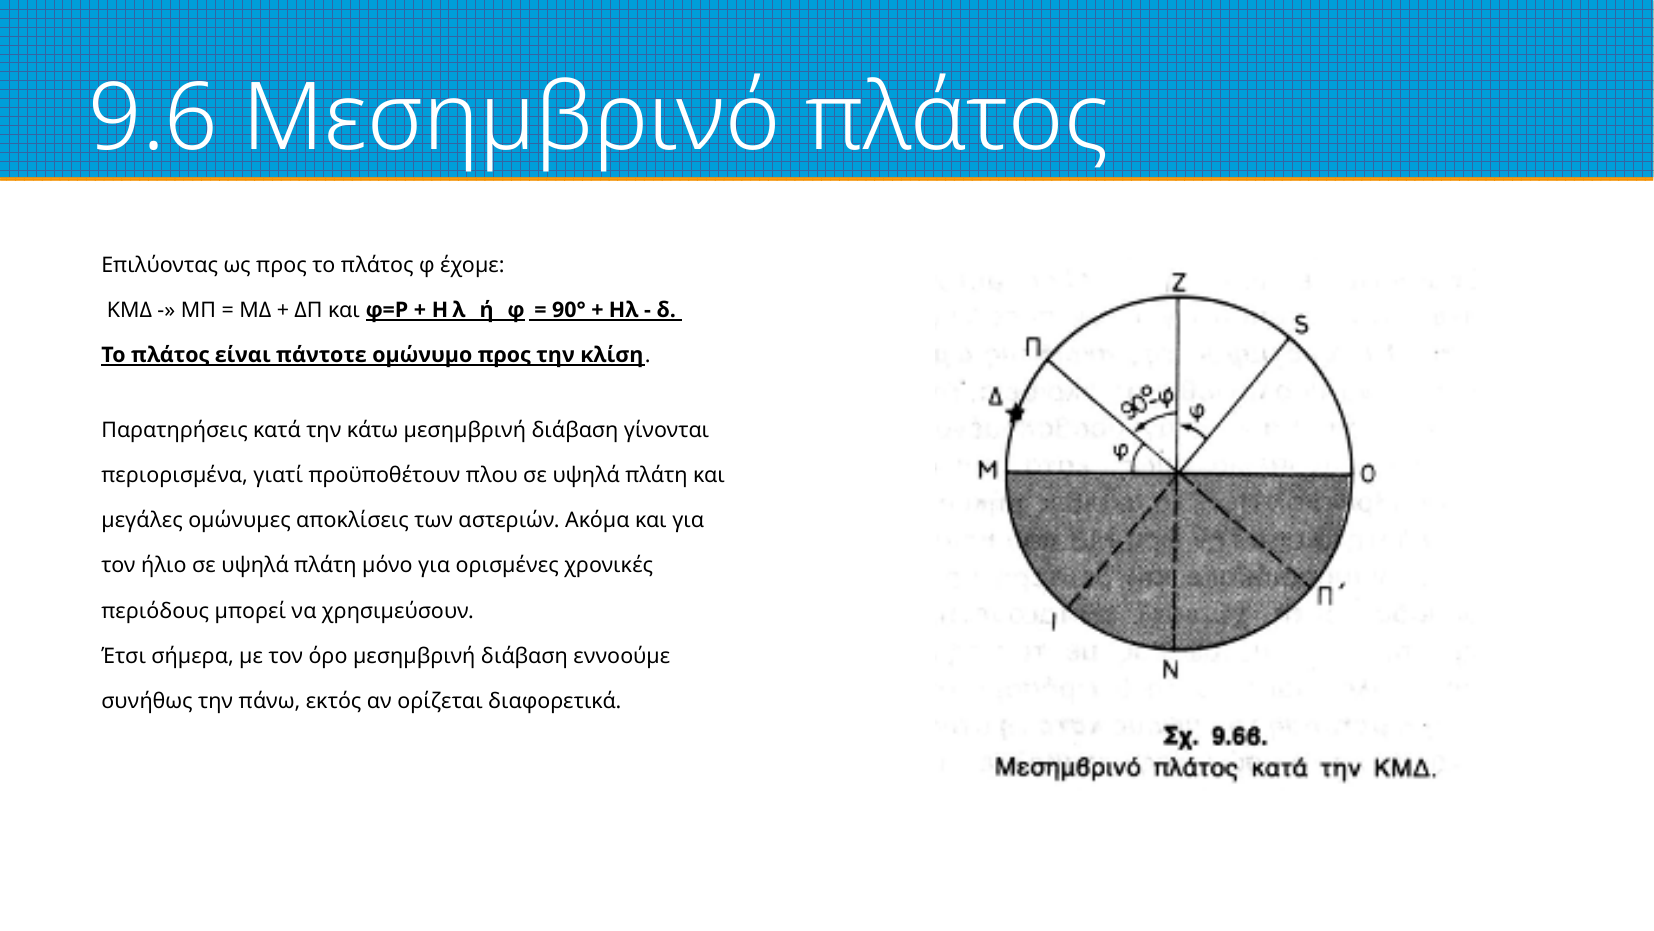

# 9.6 Μεσημβρινό πλάτος
Επιλύοντας ως προς το πλάτος φ έχομε:
 ΚΜΔ -» ΜΠ = ΜΔ + ΔΠ και φ=Ρ + Ηλ ή φ = 90° + Ηλ - δ.
Το πλάτος είναι πάντοτε ομώνυμο προς την κλίση.
Παρατηρήσεις κατά την κάτω μεσημβρινή διάβαση γίνονται
περιορισμέ­να, γιατί προϋποθέτουν πλου σε υψηλά πλάτη και
μεγάλες ομώνυμες αποκλίσεις των αστεριών. Ακόμα και για
τον ήλιο σε υψηλά πλάτη μόνο για ορισμένες χρονικές
περιόδους μπορεί να χρησιμεύσουν.
Έτσι σήμερα, με τον όρο μεσημβρινή διάβαση εννοούμε
συνήθως την πάνω, εκτός αν ορίζεται διαφορετικά.